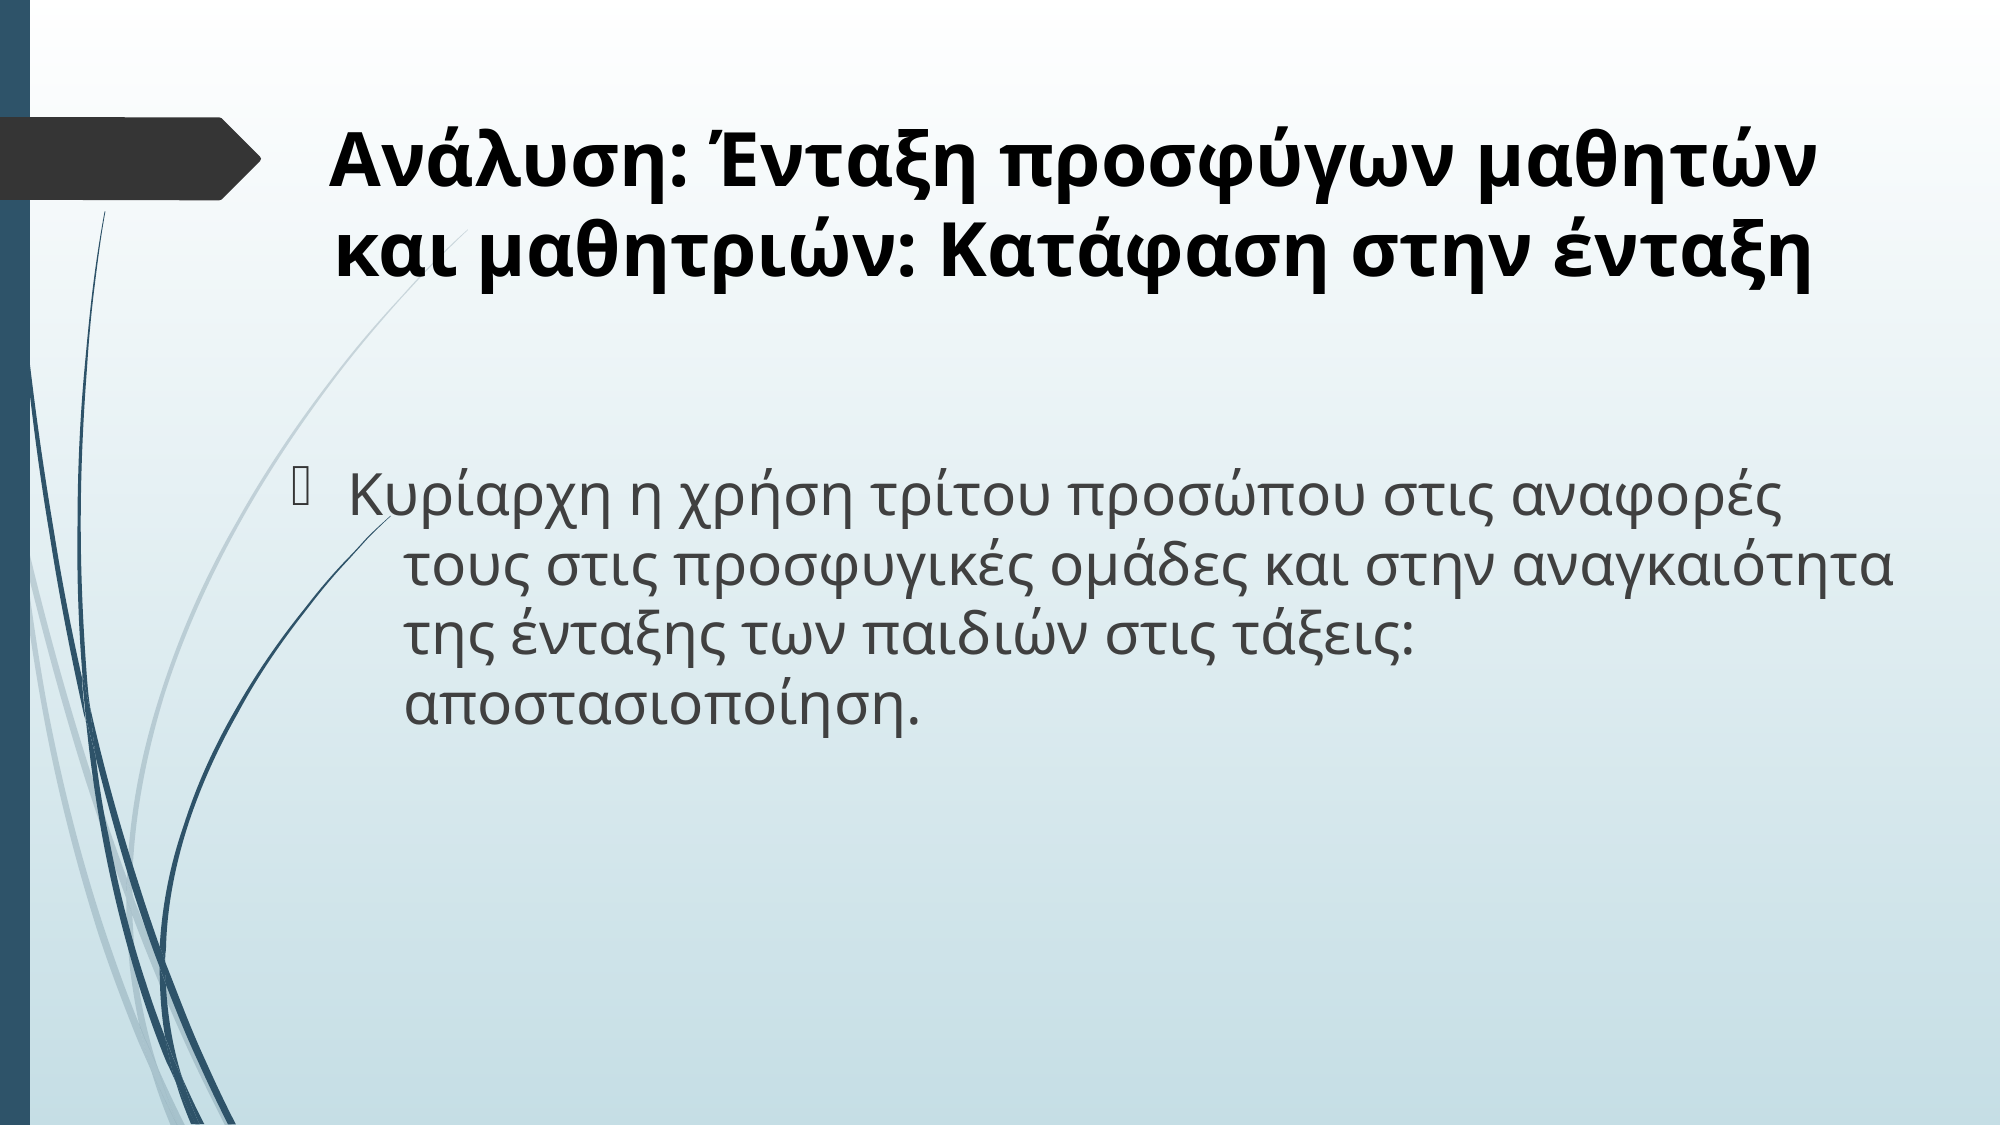

# Ανάλυση: Ένταξη προσφύγων μαθητών και μαθητριών: Κατάφαση στην ένταξη
Κυρίαρχη η χρήση τρίτου προσώπου στις αναφορές τους στις προσφυγικές ομάδες και στην αναγκαιότητα της ένταξης των παιδιών στις τάξεις: αποστασιοποίηση.